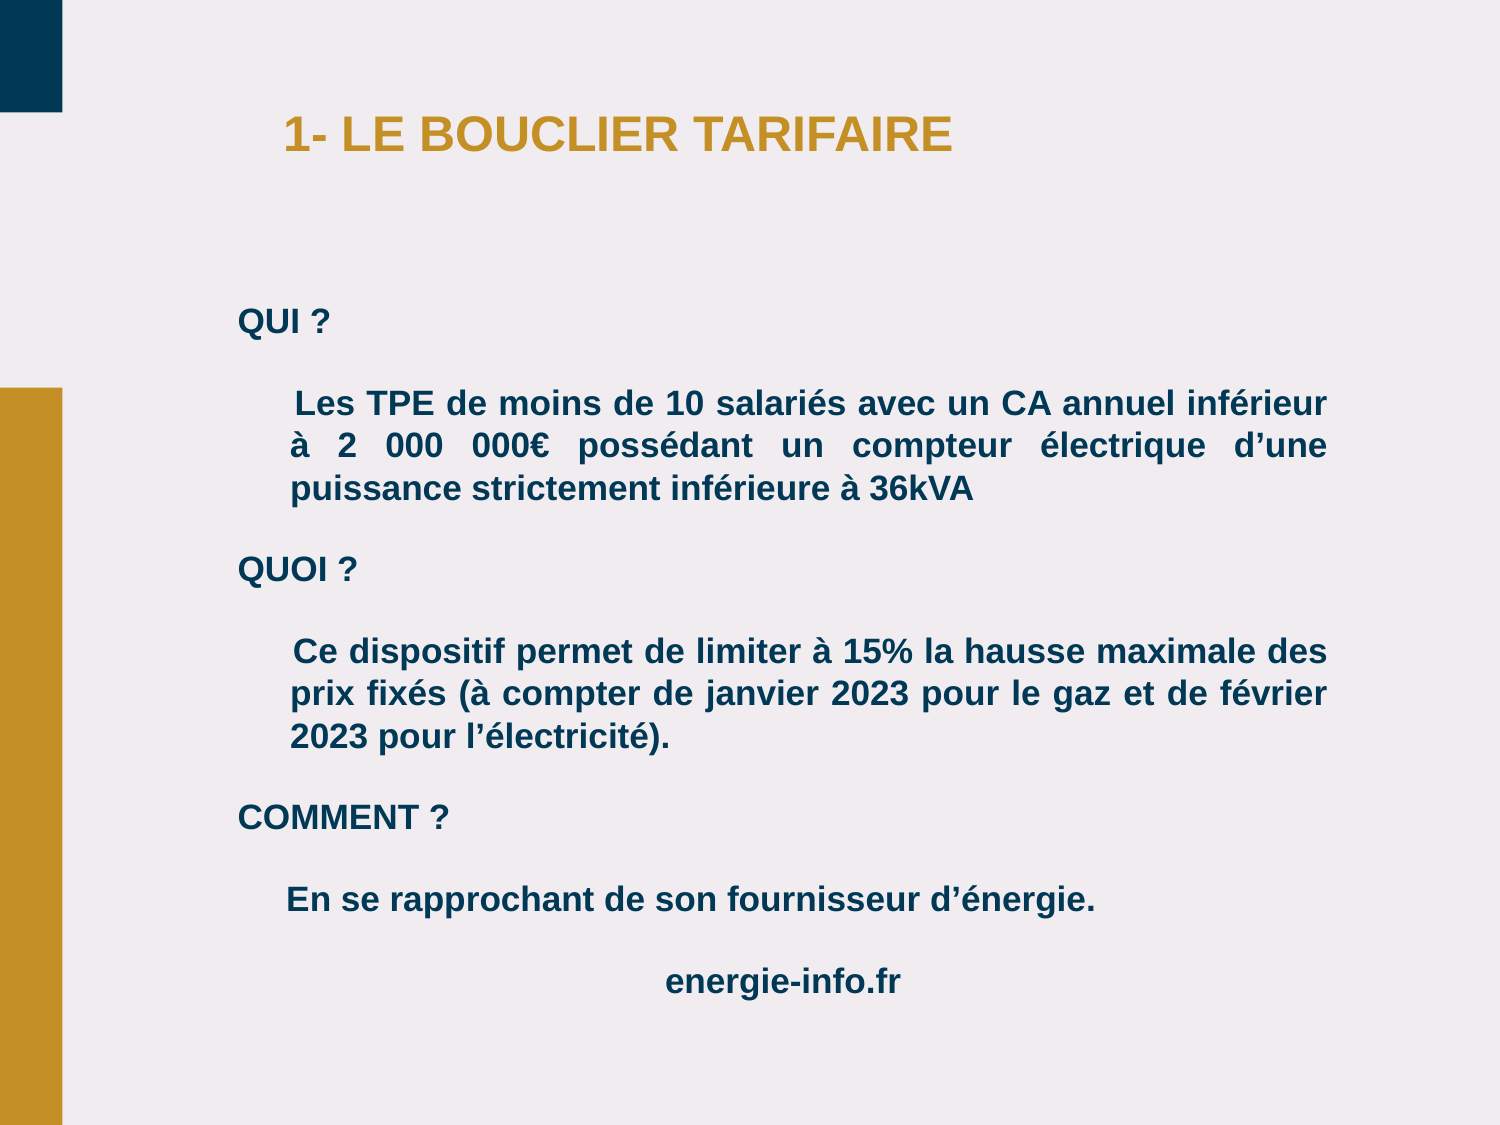

# 1- LE BOUCLIER TARIFAIRE
QUI ?
 Les TPE de moins de 10 salariés avec un CA annuel inférieur à 2 000 000€ possédant un compteur électrique d’une puissance strictement inférieure à 36kVA
QUOI ?
 Ce dispositif permet de limiter à 15% la hausse maximale des prix fixés (à compter de janvier 2023 pour le gaz et de février 2023 pour l’électricité).
COMMENT ?
 En se rapprochant de son fournisseur d’énergie.
energie-info.fr